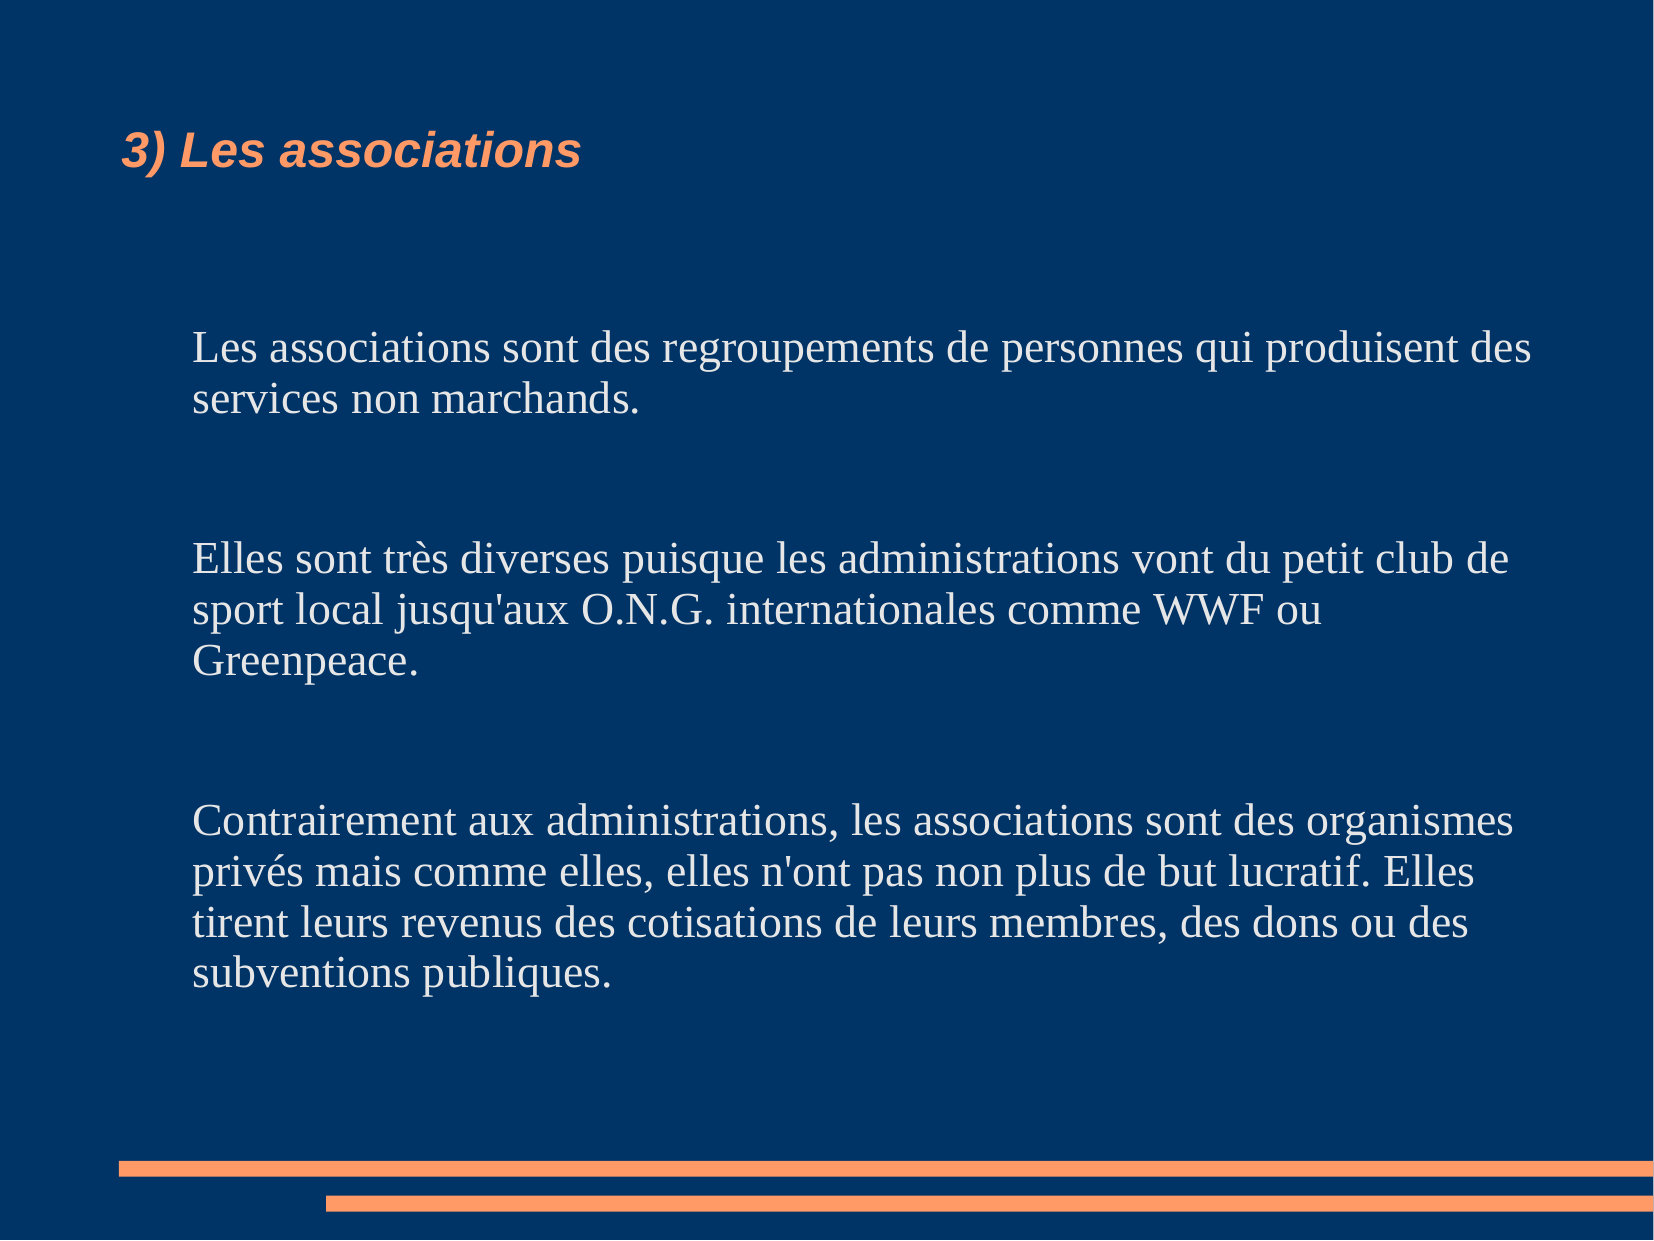

# 3) Les associations
Les associations sont des regroupements de personnes qui produisent des services non marchands.
Elles sont très diverses puisque les administrations vont du petit club de sport local jusqu'aux O.N.G. internationales comme WWF ou Greenpeace.
Contrairement aux administrations, les associations sont des organismes privés mais comme elles, elles n'ont pas non plus de but lucratif. Elles tirent leurs revenus des cotisations de leurs membres, des dons ou des subventions publiques.